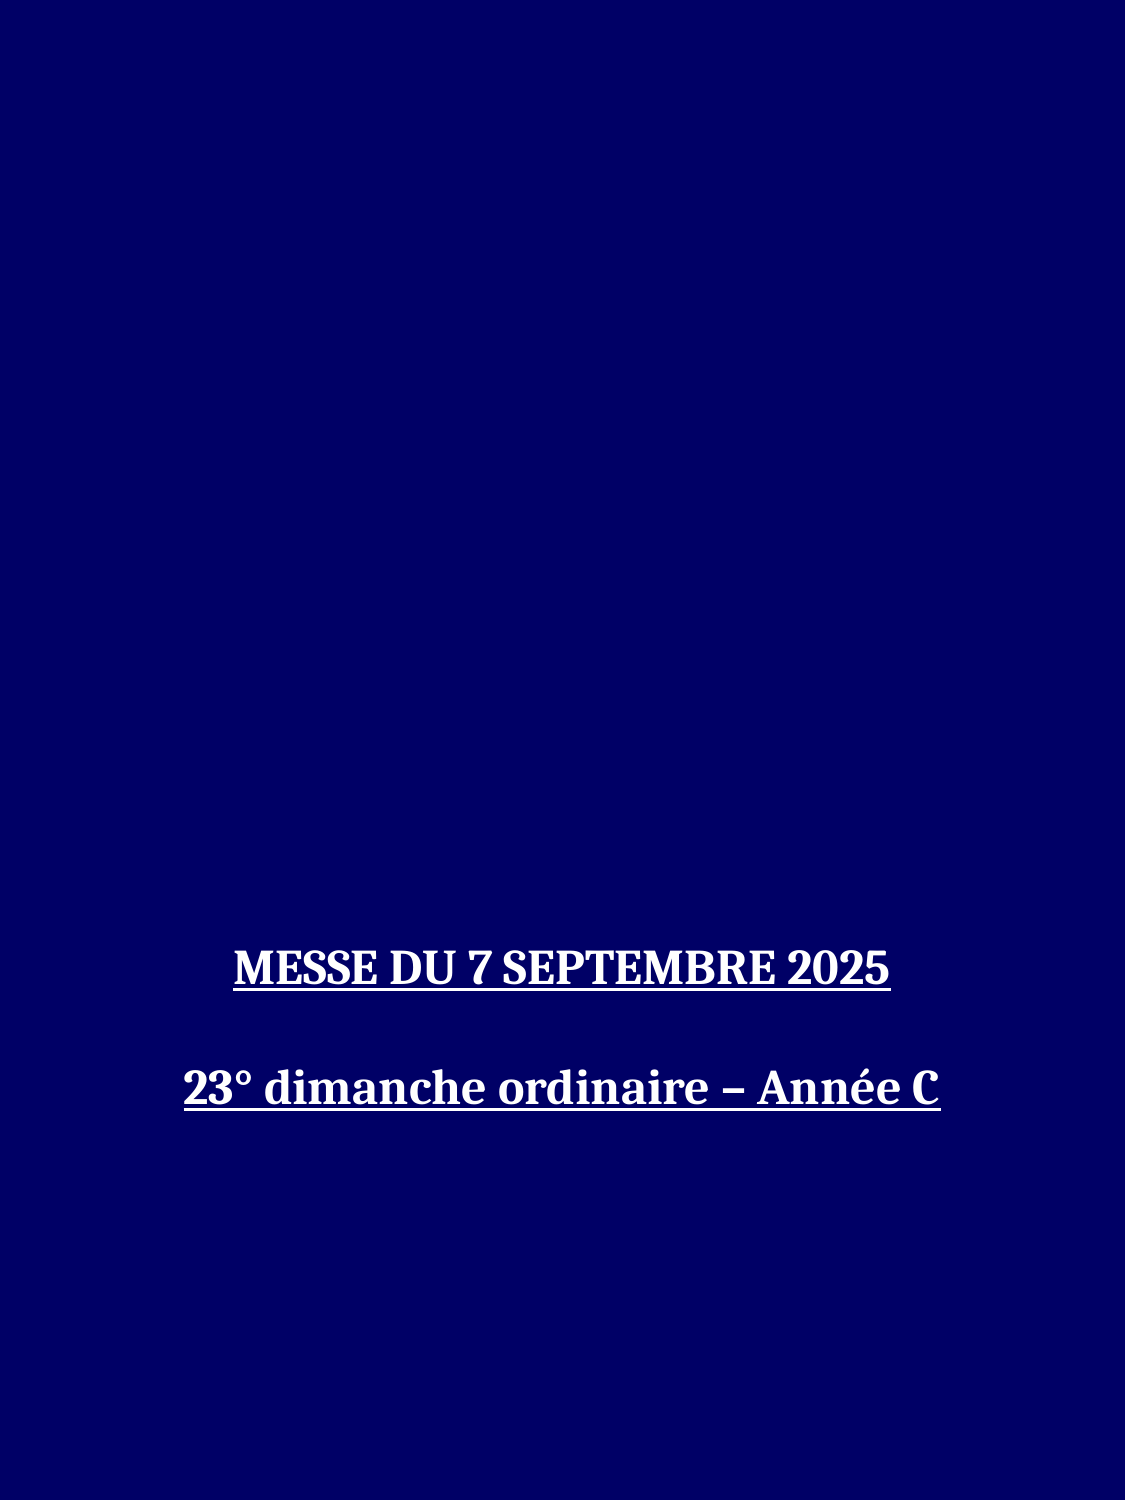

MESSE DU 7 SEPTEMBRE 2025
23° dimanche ordinaire – Année C